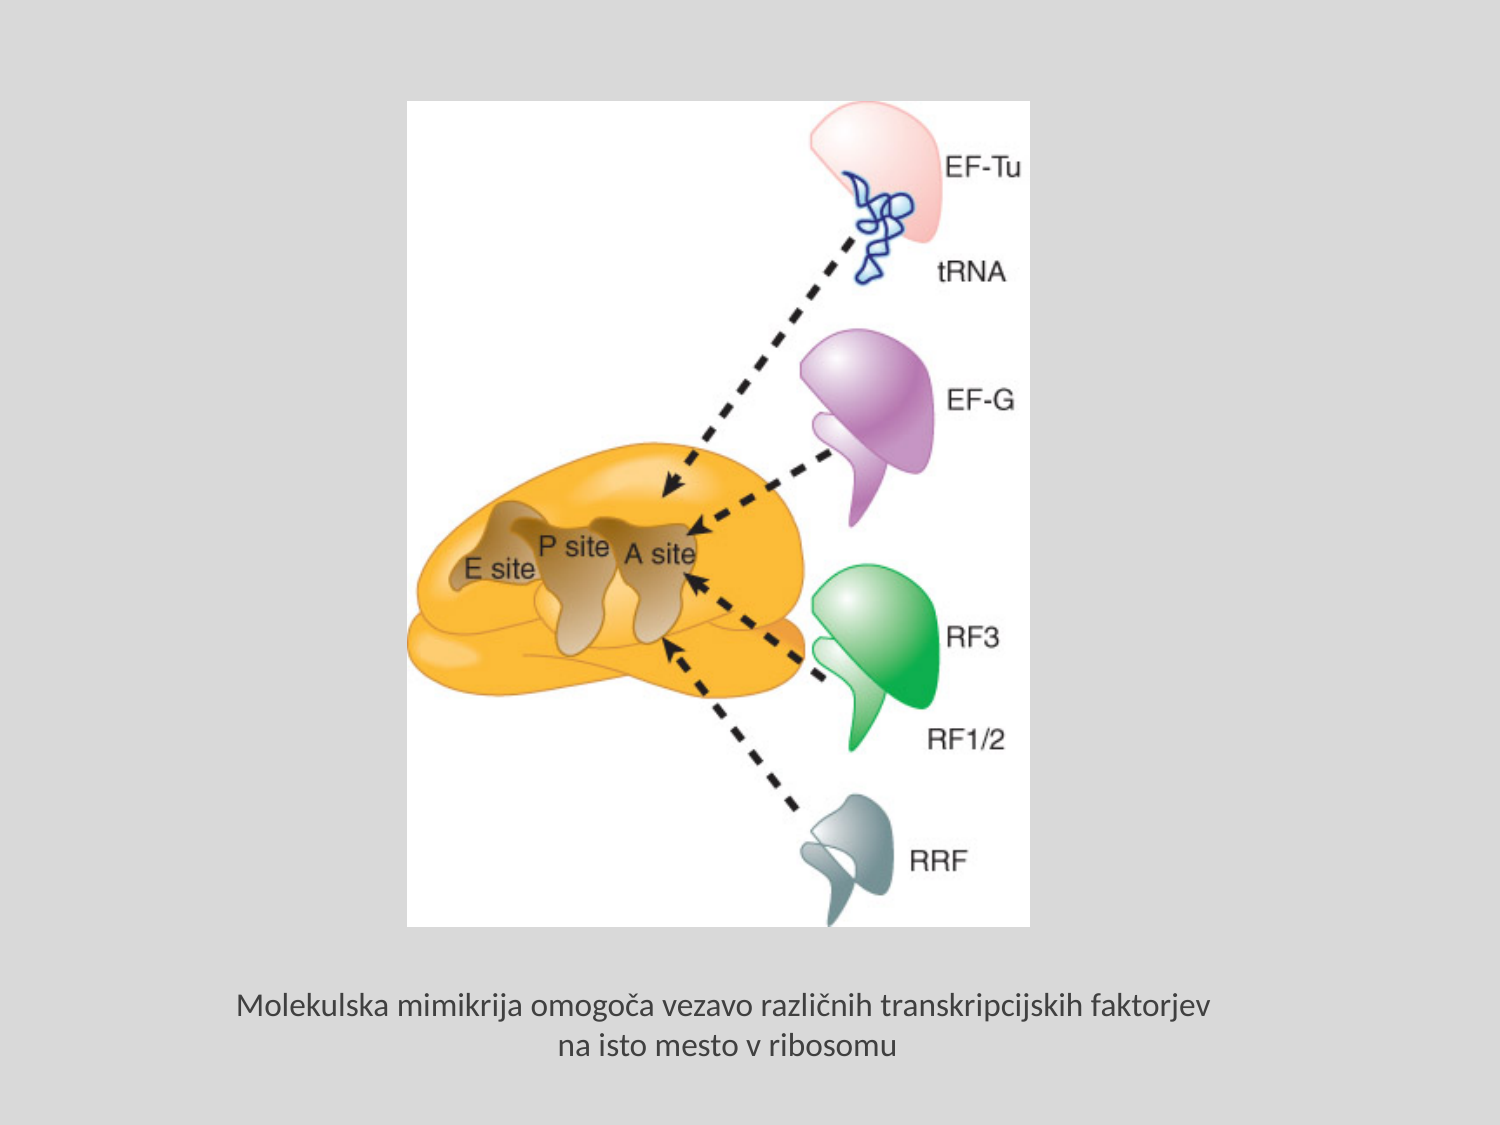

Molekulska mimikrija omogoča vezavo različnih transkripcijskih faktorjev
na isto mesto v ribosomu